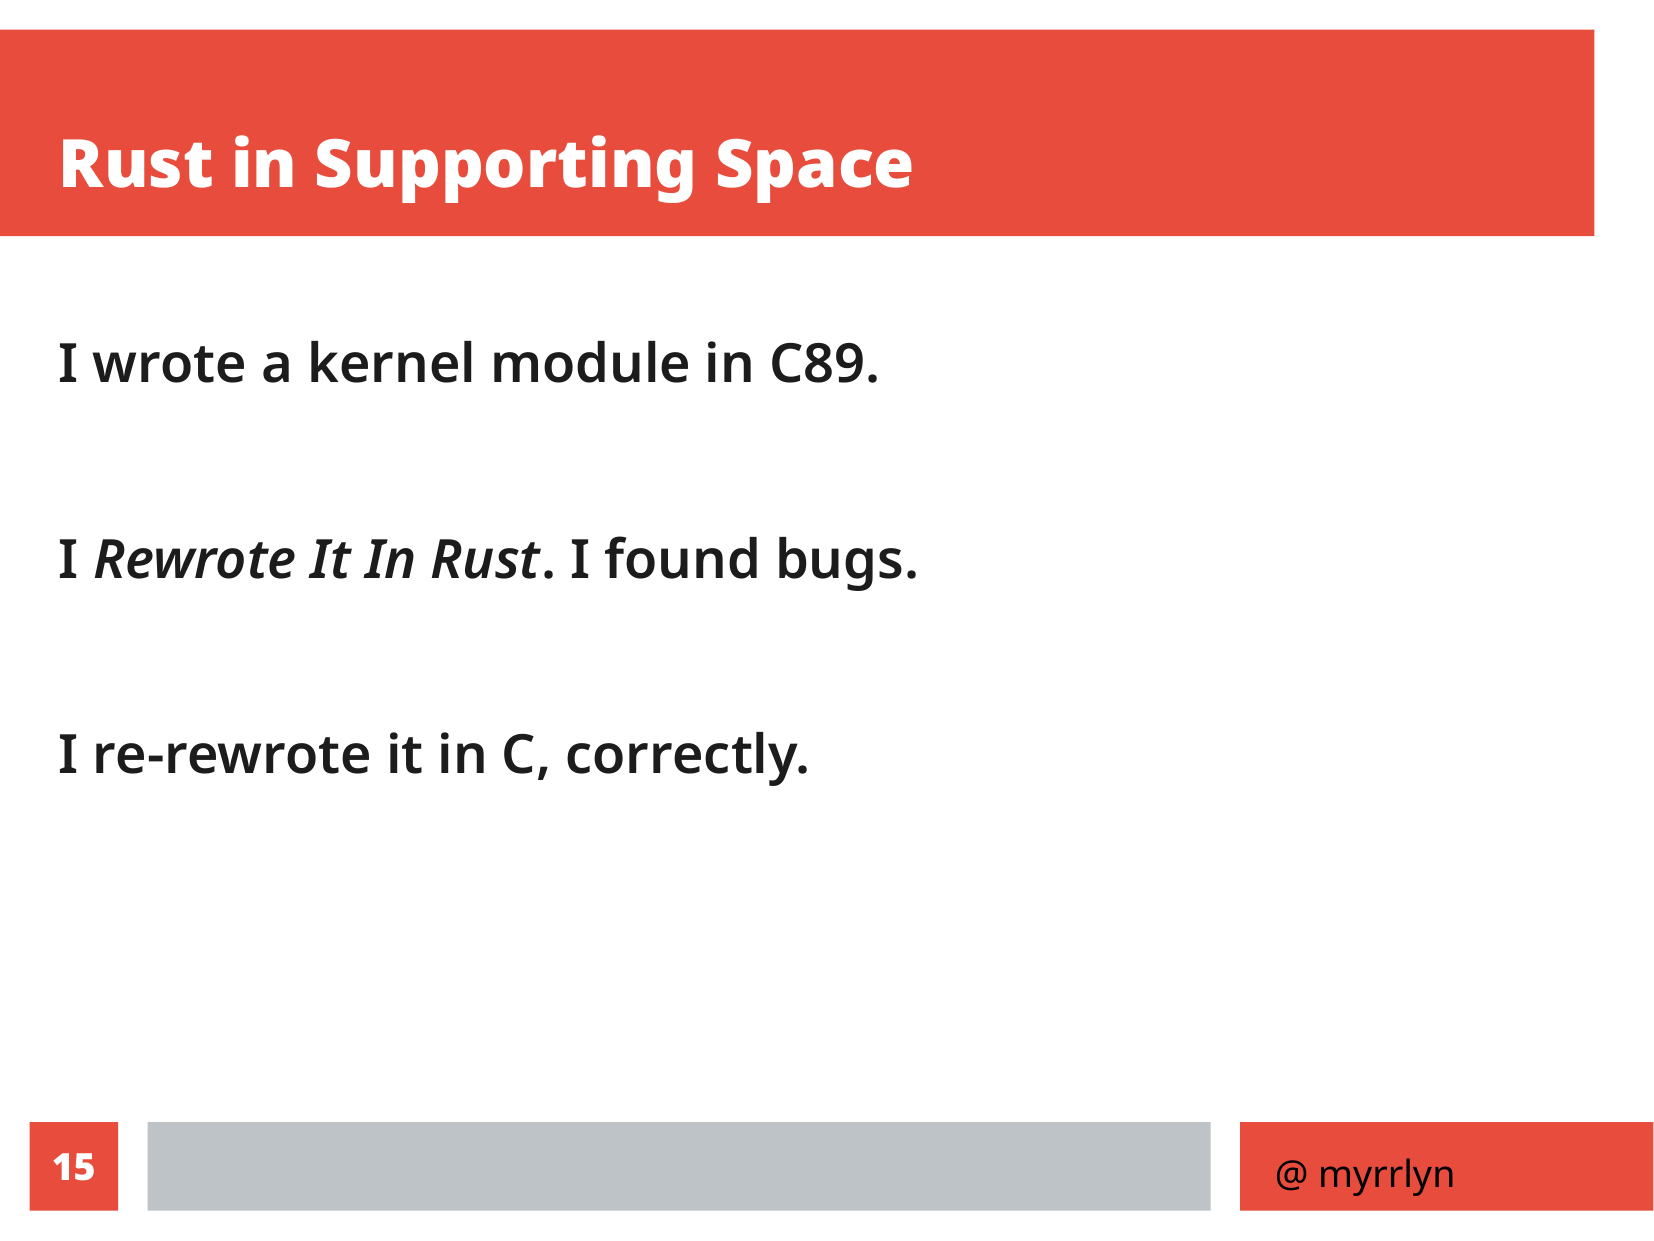

# Rust in Supporting Space
I wrote a kernel module in C89.
I Rewrote It In Rust. I found bugs.
I re-rewrote it in C, correctly.
15
@ myrrlyn